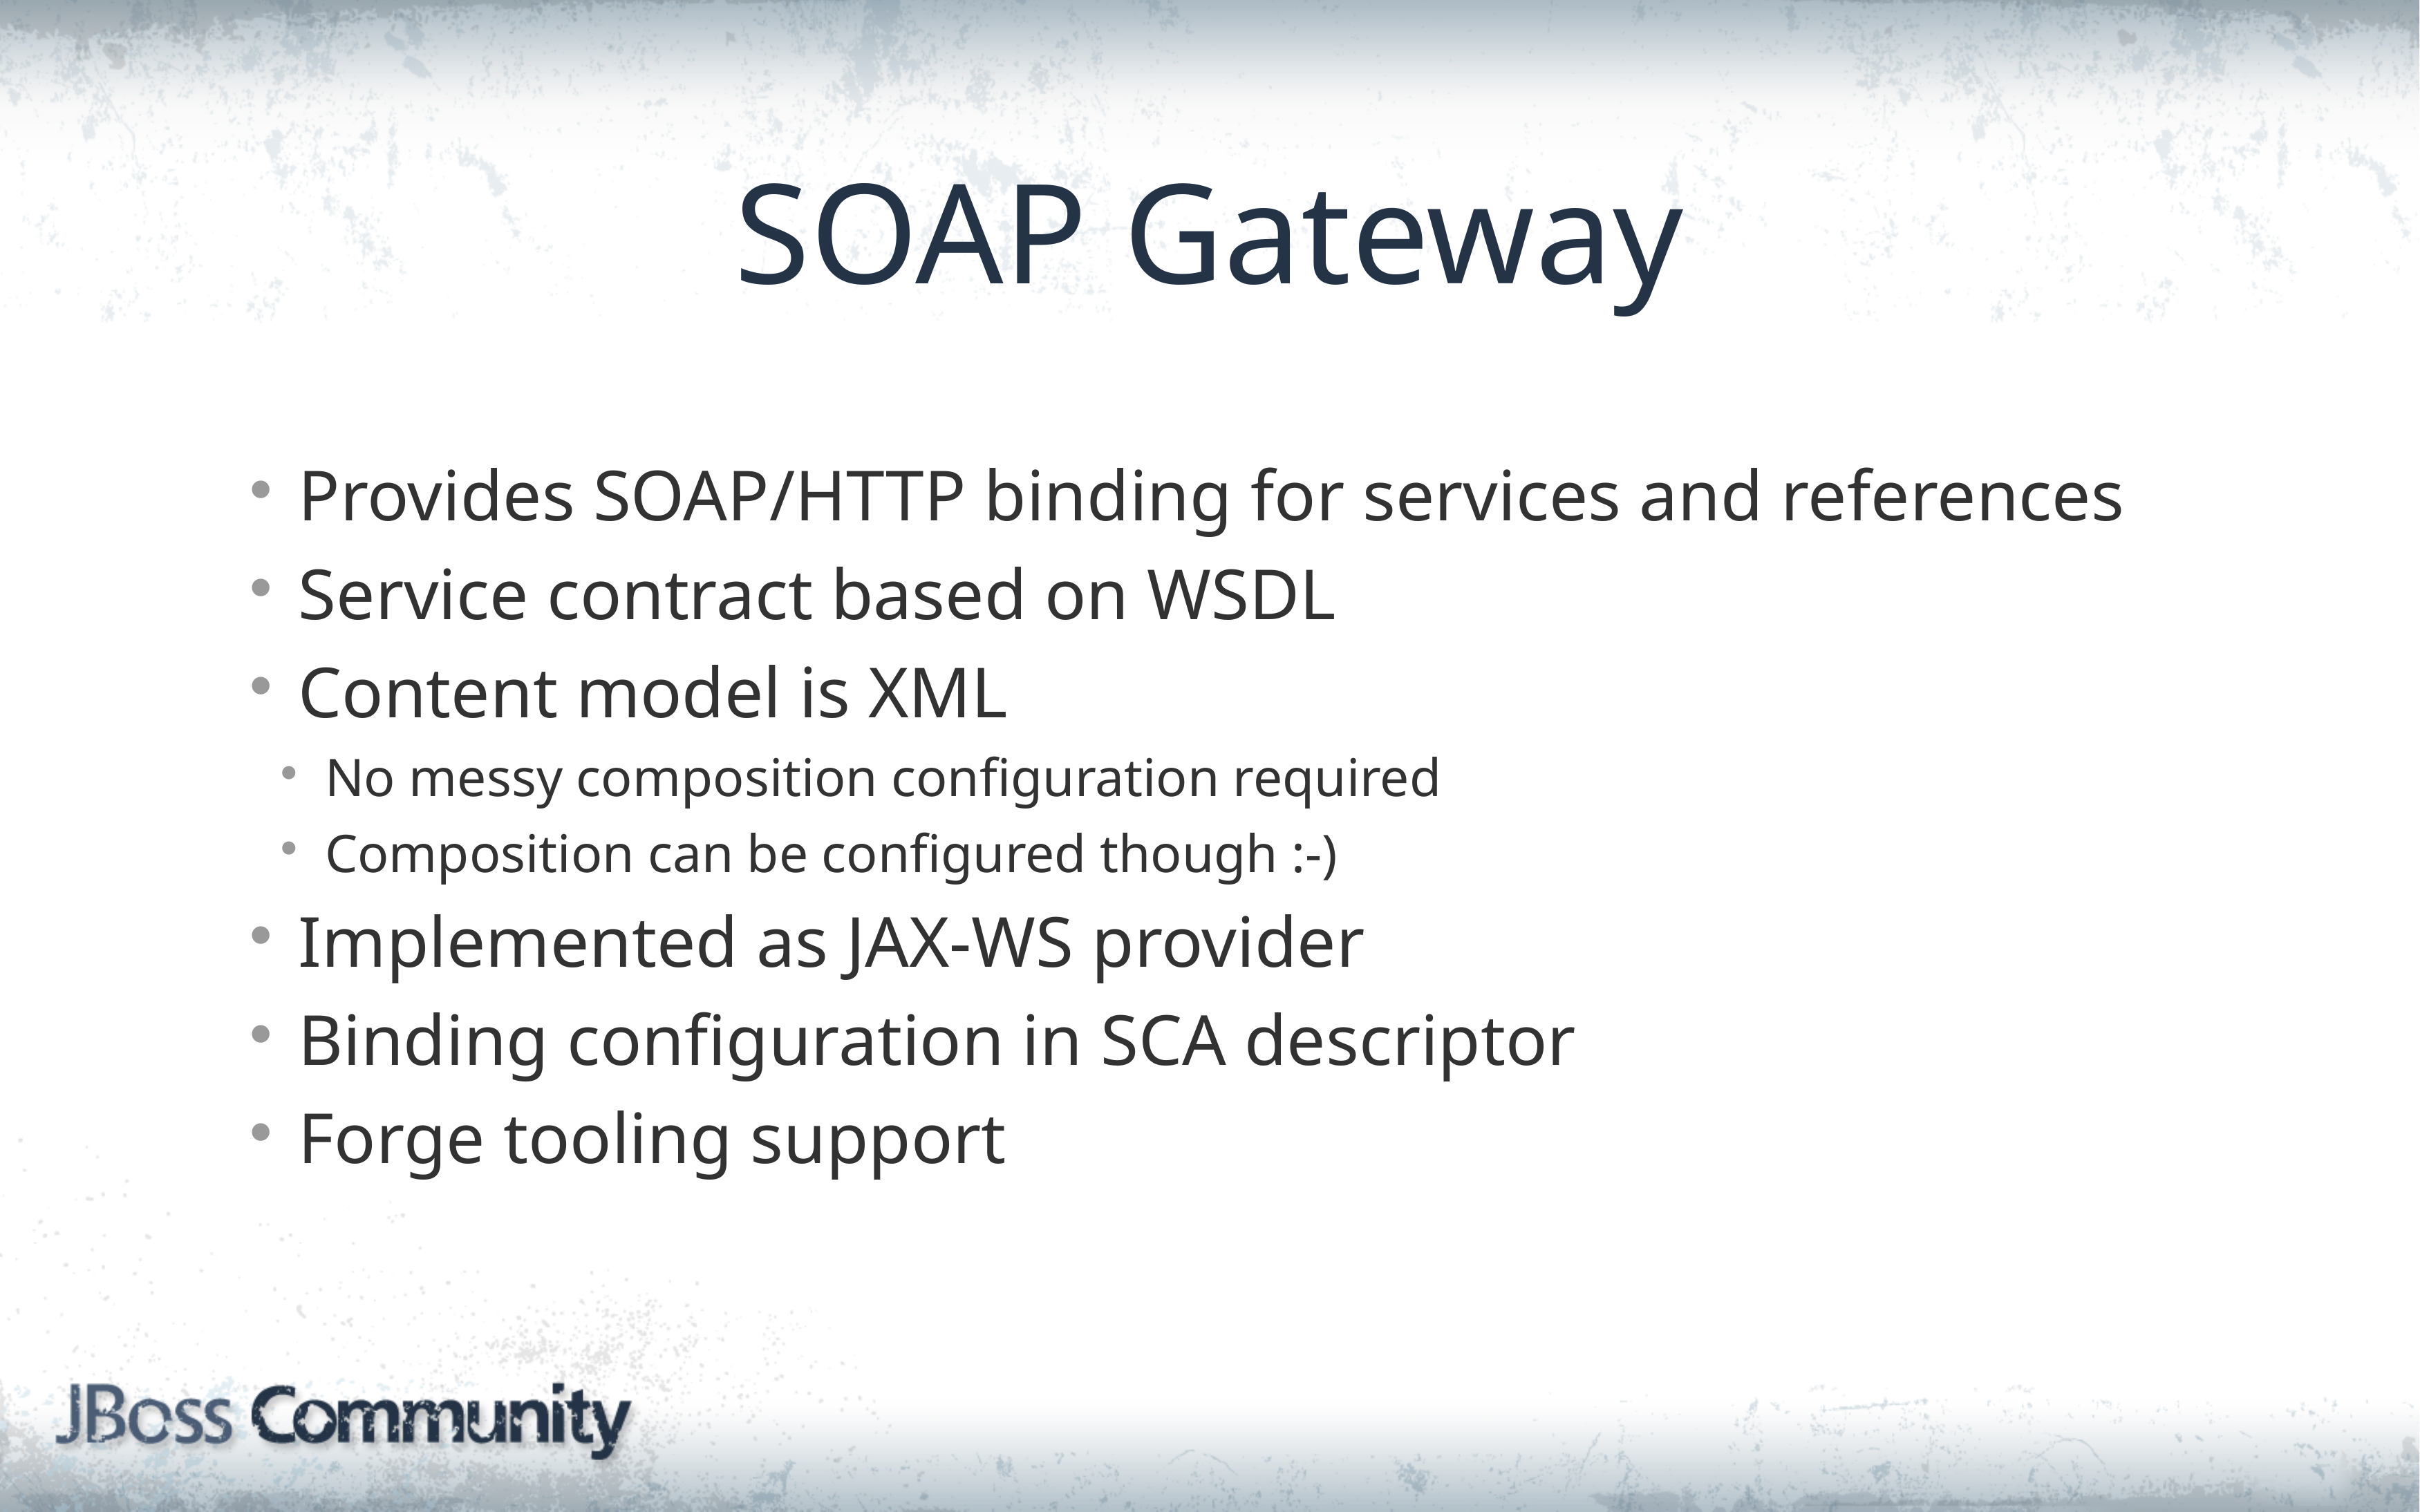

# SOAP Gateway
 Provides SOAP/HTTP binding for services and references
 Service contract based on WSDL
 Content model is XML
 No messy composition configuration required
 Composition can be configured though :-)
 Implemented as JAX-WS provider
 Binding configuration in SCA descriptor
 Forge tooling support